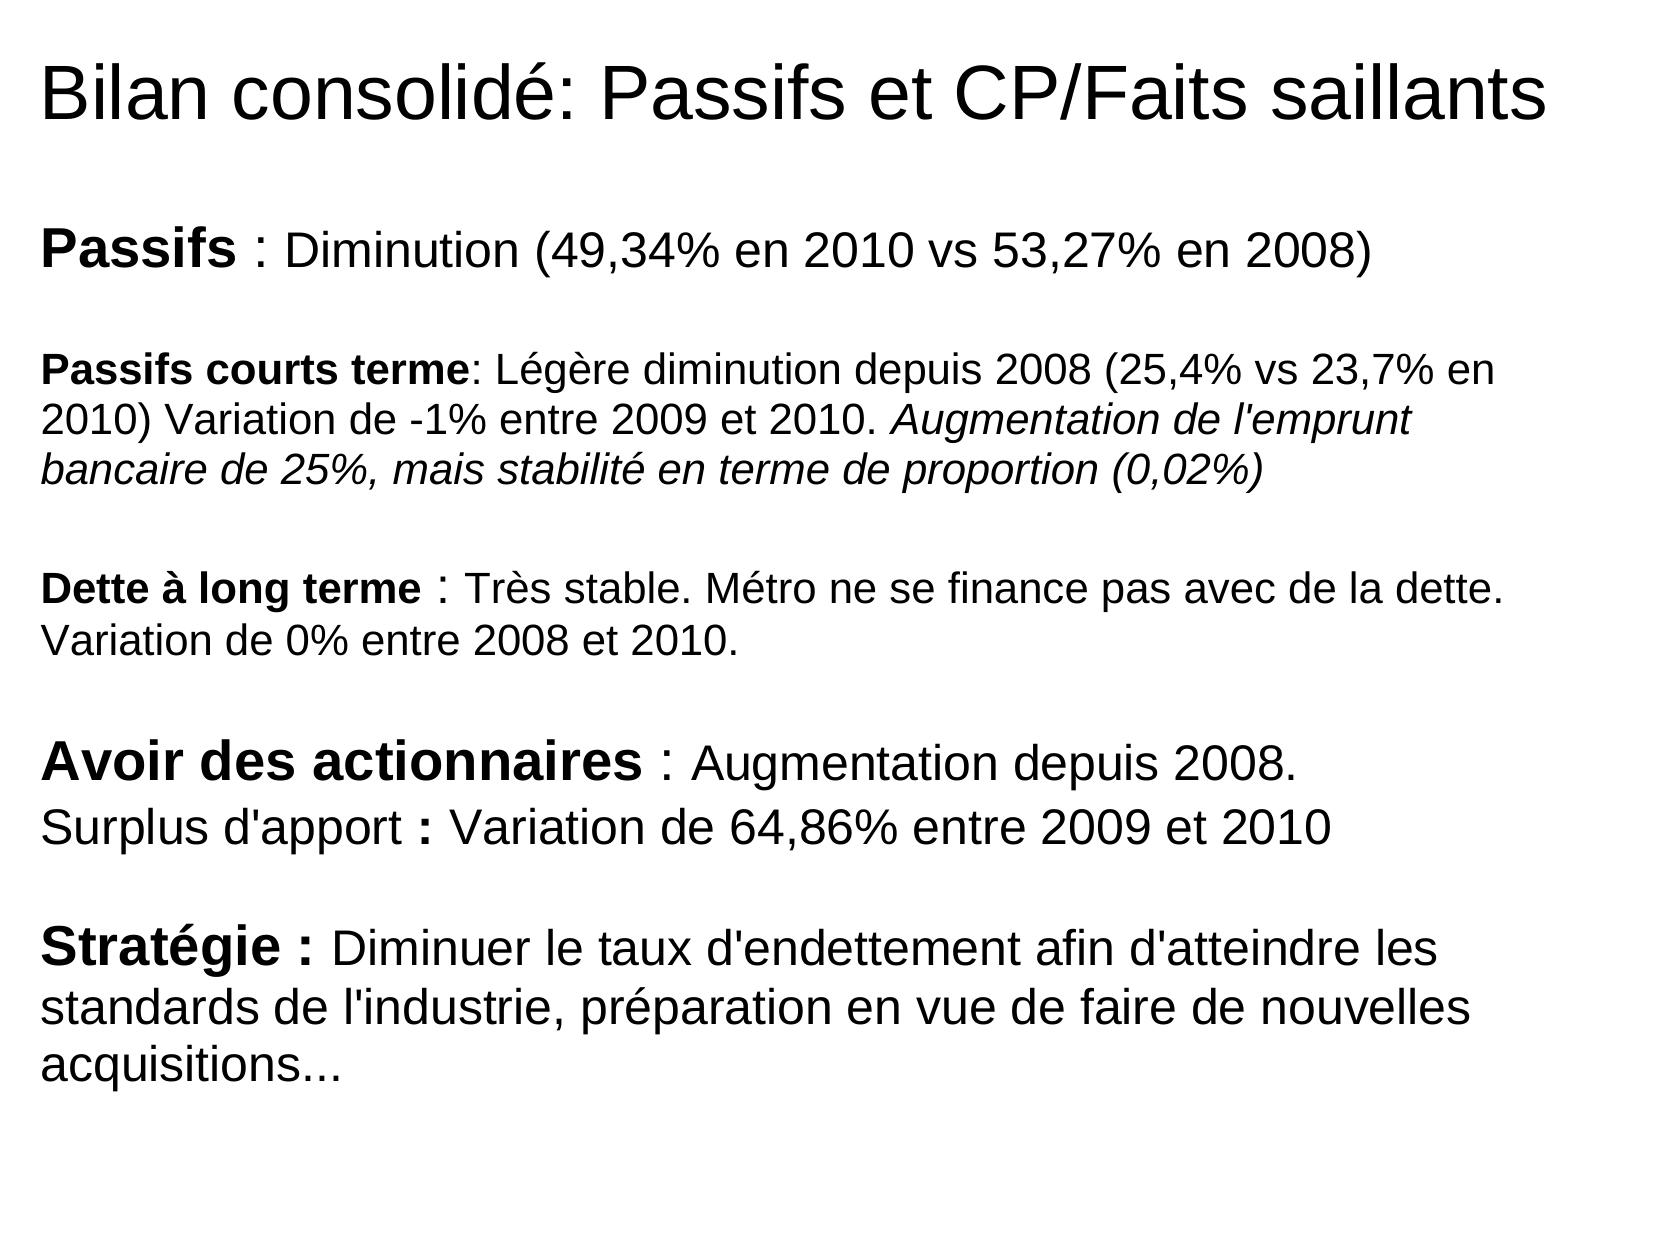

# Bilan consolidé: Passifs et CP/Faits saillants
Passifs : Diminution (49,34% en 2010 vs 53,27% en 2008)
Passifs courts terme: Légère diminution depuis 2008 (25,4% vs 23,7% en 2010) Variation de -1% entre 2009 et 2010. Augmentation de l'emprunt bancaire de 25%, mais stabilité en terme de proportion (0,02%)
Dette à long terme : Très stable. Métro ne se finance pas avec de la dette. Variation de 0% entre 2008 et 2010.
Avoir des actionnaires : Augmentation depuis 2008.
Surplus d'apport : Variation de 64,86% entre 2009 et 2010
Stratégie : Diminuer le taux d'endettement afin d'atteindre les standards de l'industrie, préparation en vue de faire de nouvelles acquisitions...